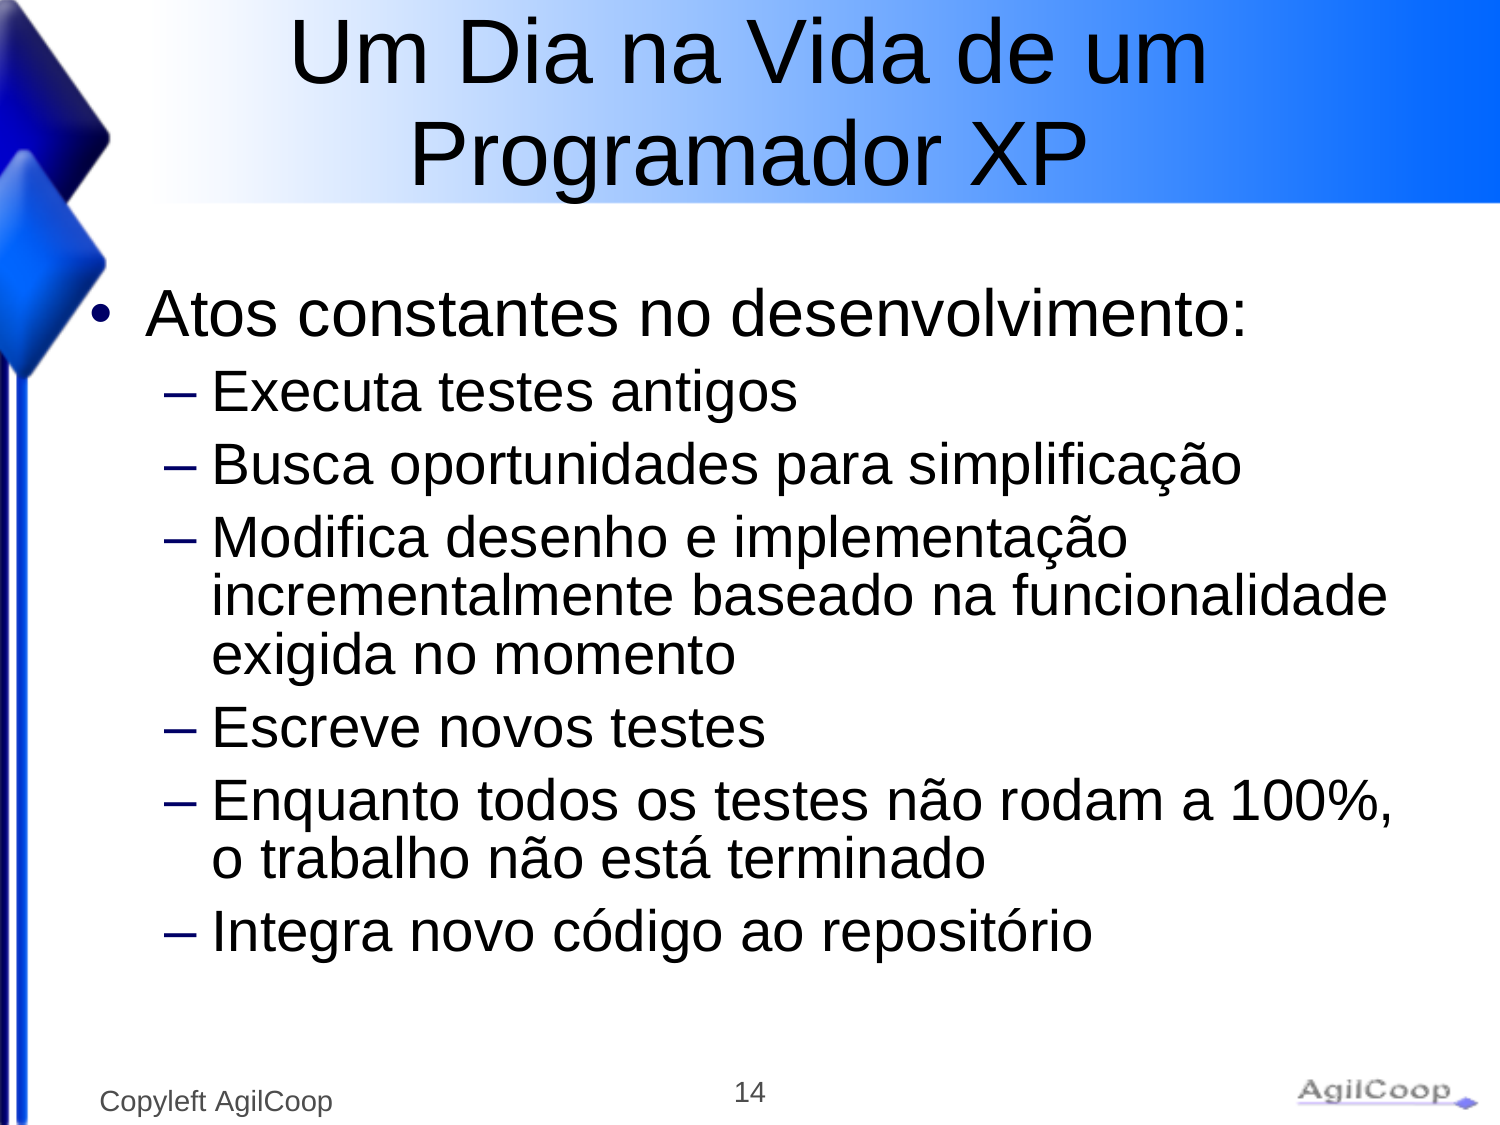

# Um Dia na Vida de um Programador XP
Atos constantes no desenvolvimento:
Executa testes antigos
Busca oportunidades para simplificação
Modifica desenho e implementação incrementalmente baseado na funcionalidade exigida no momento
Escreve novos testes
Enquanto todos os testes não rodam a 100%, o trabalho não está terminado
Integra novo código ao repositório
14